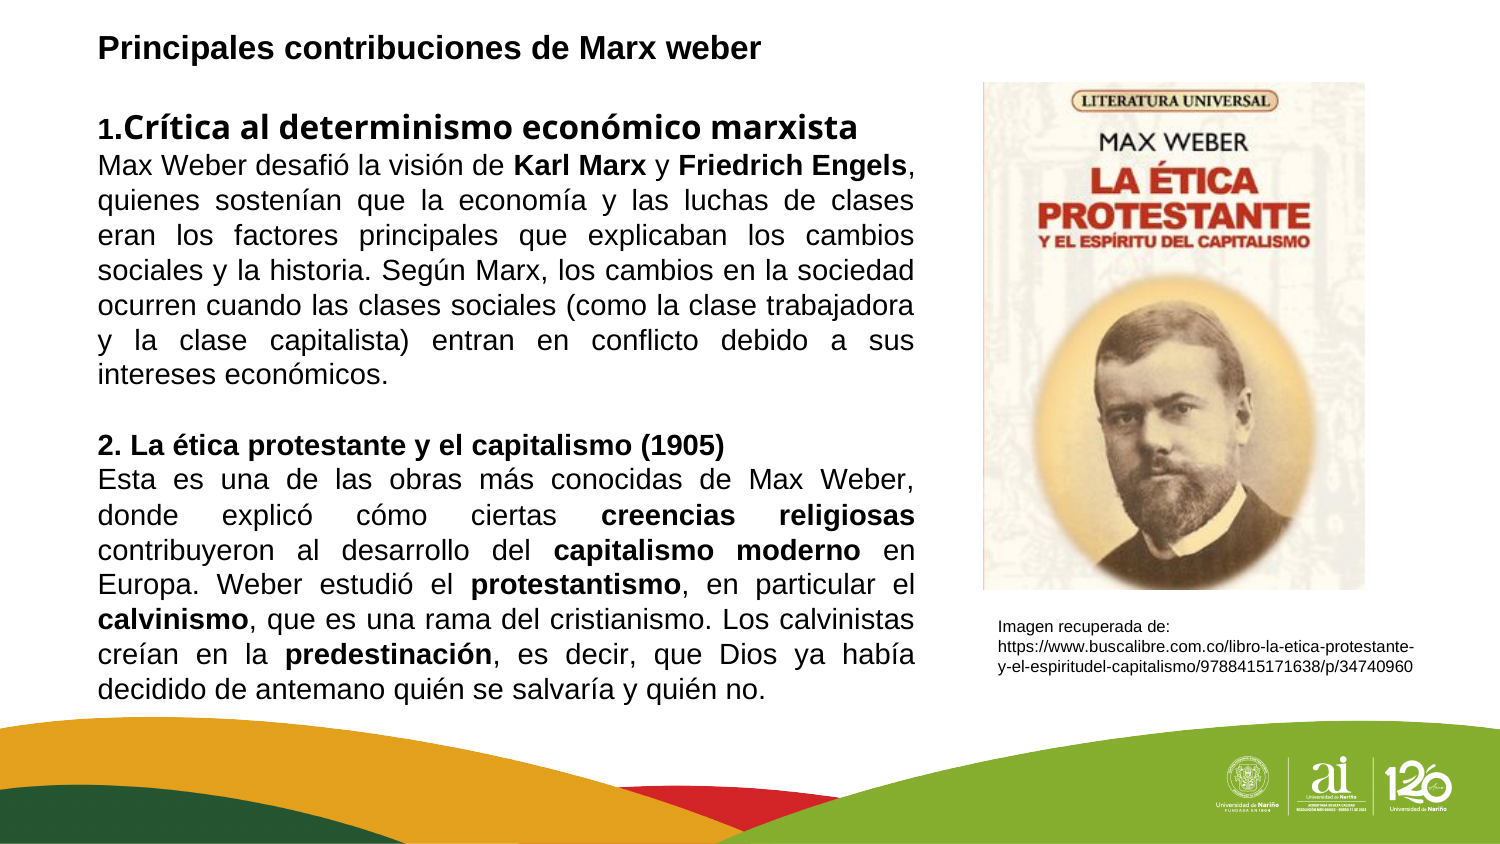

Principales contribuciones de Marx weber
1.Crítica al determinismo económico marxista
Max Weber desafió la visión de Karl Marx y Friedrich Engels, quienes sostenían que la economía y las luchas de clases eran los factores principales que explicaban los cambios sociales y la historia. Según Marx, los cambios en la sociedad ocurren cuando las clases sociales (como la clase trabajadora y la clase capitalista) entran en conflicto debido a sus intereses económicos.
2. La ética protestante y el capitalismo (1905)
Esta es una de las obras más conocidas de Max Weber, donde explicó cómo ciertas creencias religiosas contribuyeron al desarrollo del capitalismo moderno en Europa. Weber estudió el protestantismo, en particular el calvinismo, que es una rama del cristianismo. Los calvinistas creían en la predestinación, es decir, que Dios ya había decidido de antemano quién se salvaría y quién no.
Imagen recuperada de: https://www.buscalibre.com.co/libro-la-etica-protestante-y-el-espiritudel-capitalismo/9788415171638/p/34740960